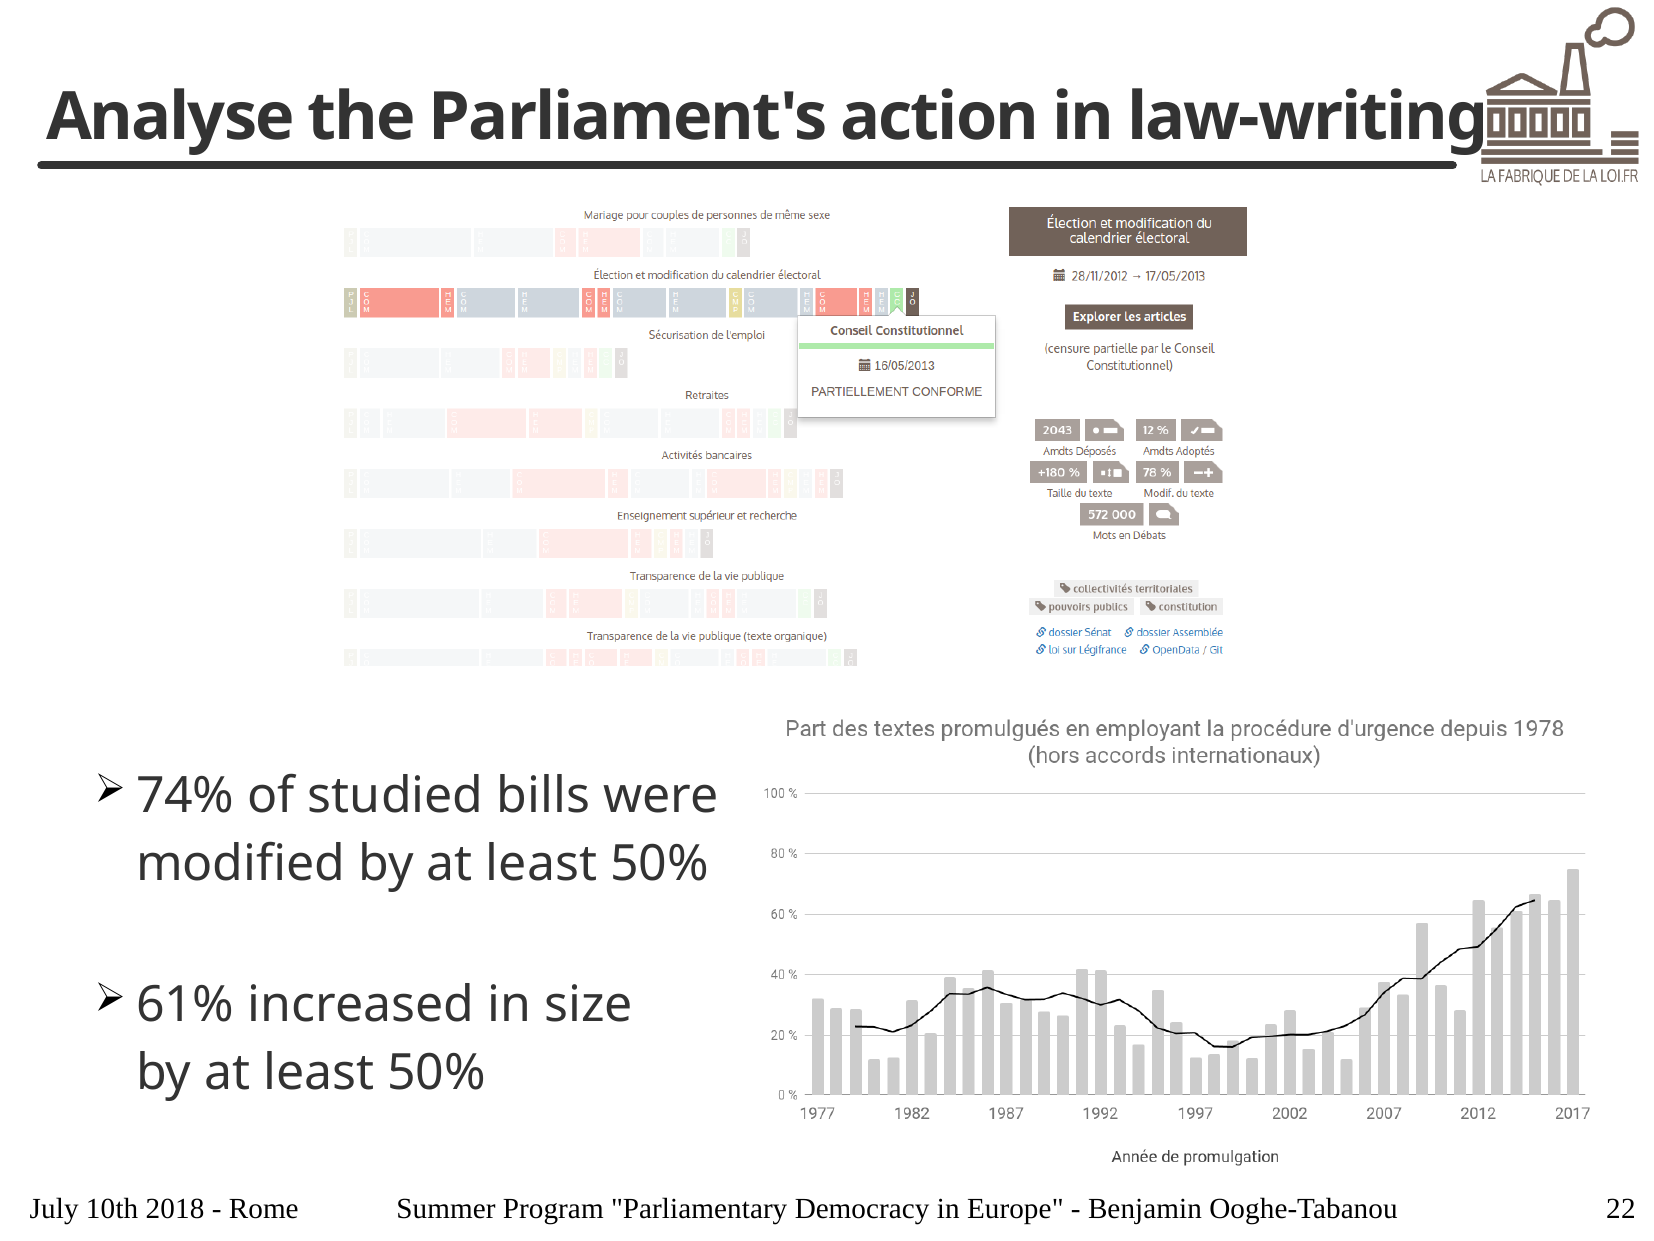

# Analyse the Parliament's action in law-writing
74% of studied bills were modified by at least 50%
61% increased in size
by at least 50%
July 10th 2018 - Rome
Summer Program "Parliamentary Democracy in Europe" - Benjamin Ooghe-Tabanou
22